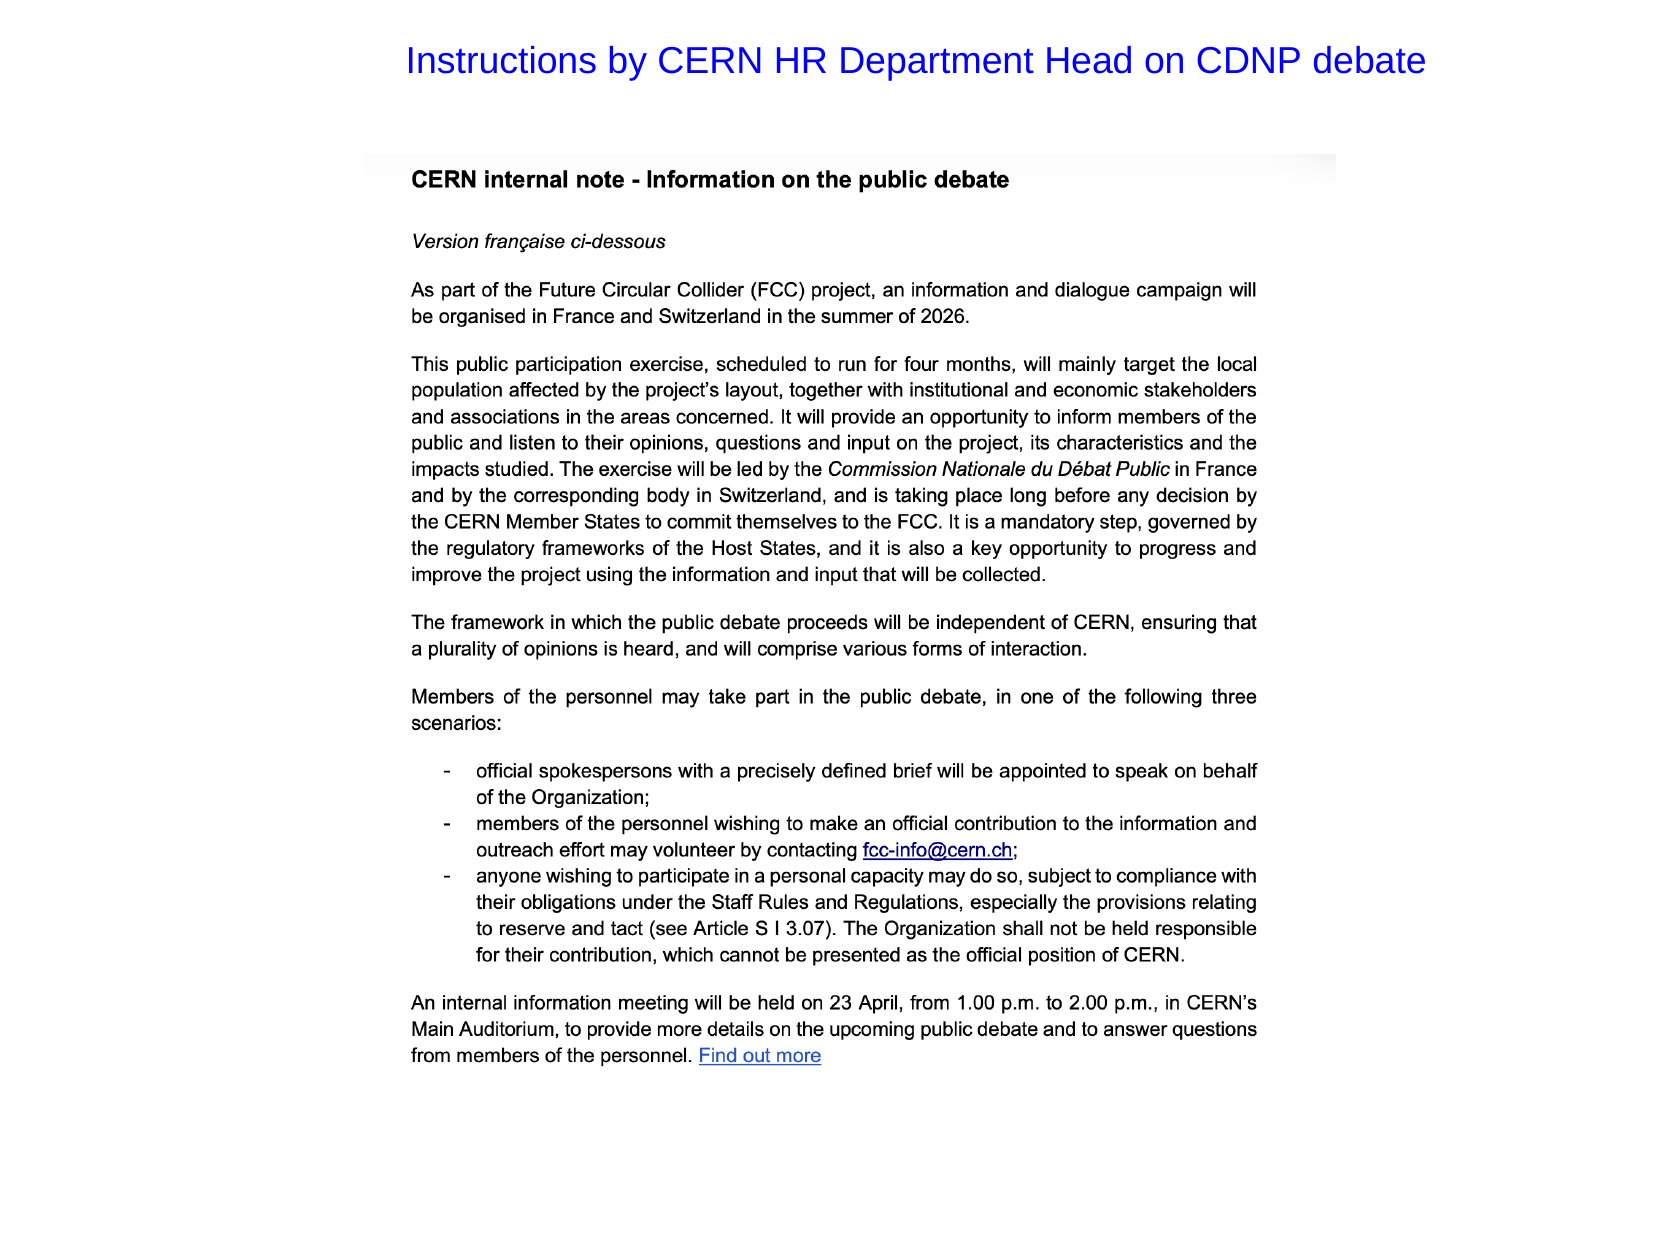

Instructions by CERN HR Department Head on CDNP debate